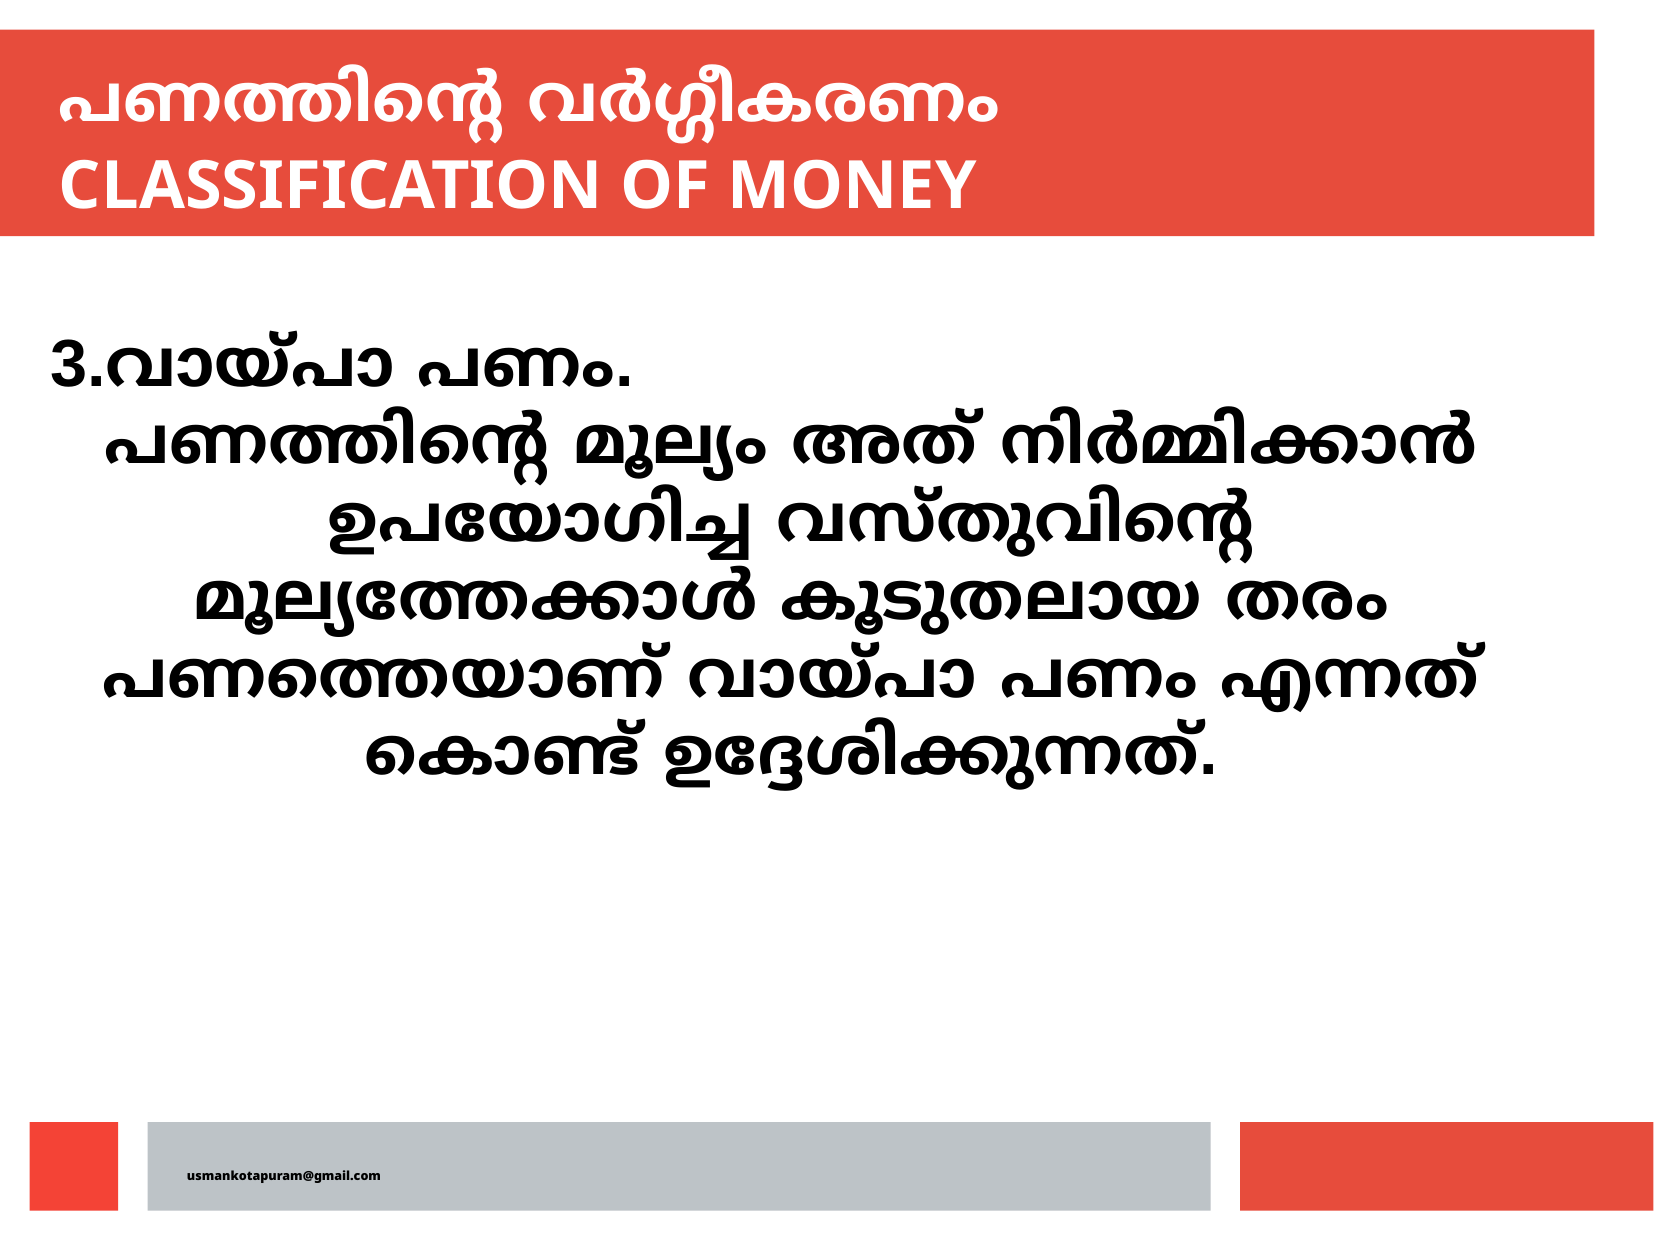

# പണത്തിന്റെ വർഗ്ഗീകരണം CLASSIFICATION OF MONEY
3.വായ്പാ പണം.
പണത്തിന്റെ മൂല്യം അത് നിർമ്മിക്കാൻ ഉപയോഗിച്ച വസ്തുവിന്റെ മൂല്യത്തേക്കാൾ കൂടുതലായ തരം പണത്തെയാണ് വായ്പാ പണം എന്നത് കൊണ്ട് ഉദ്ദേശിക്കുന്നത്.